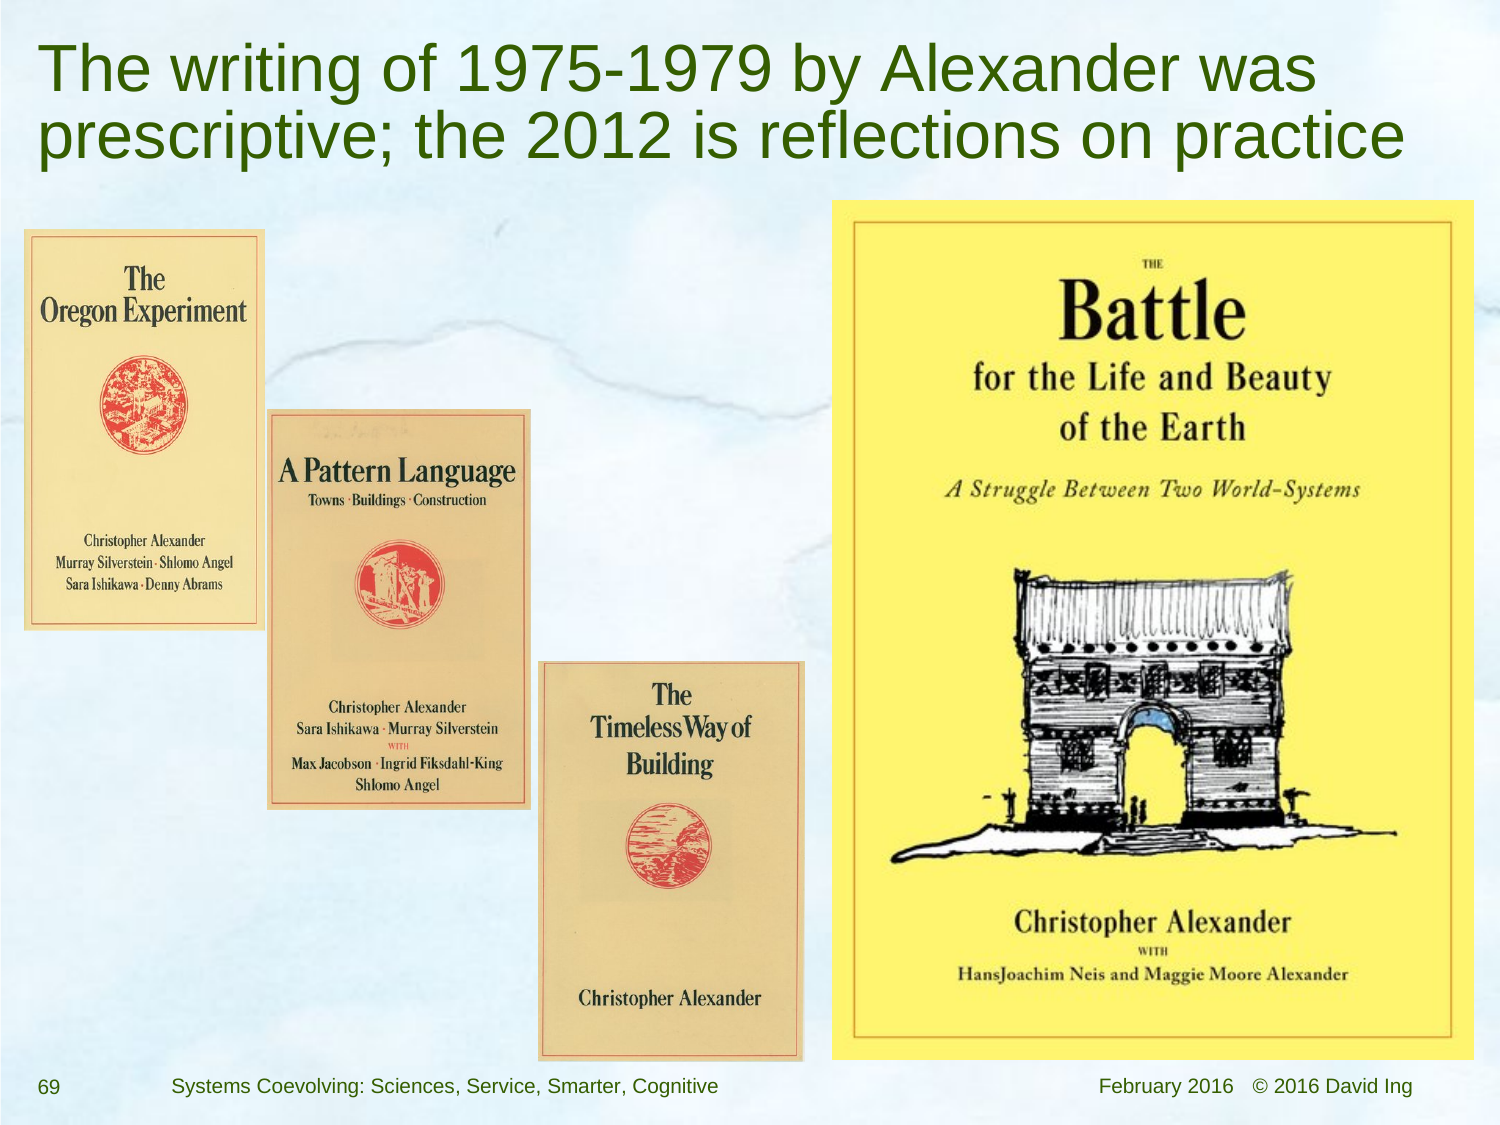

# The writing of 1975-1979 by Alexander was prescriptive; the 2012 is reflections on practice
Systems Coevolving: Sciences, Service, Smarter, Cognitive
February 2016
69